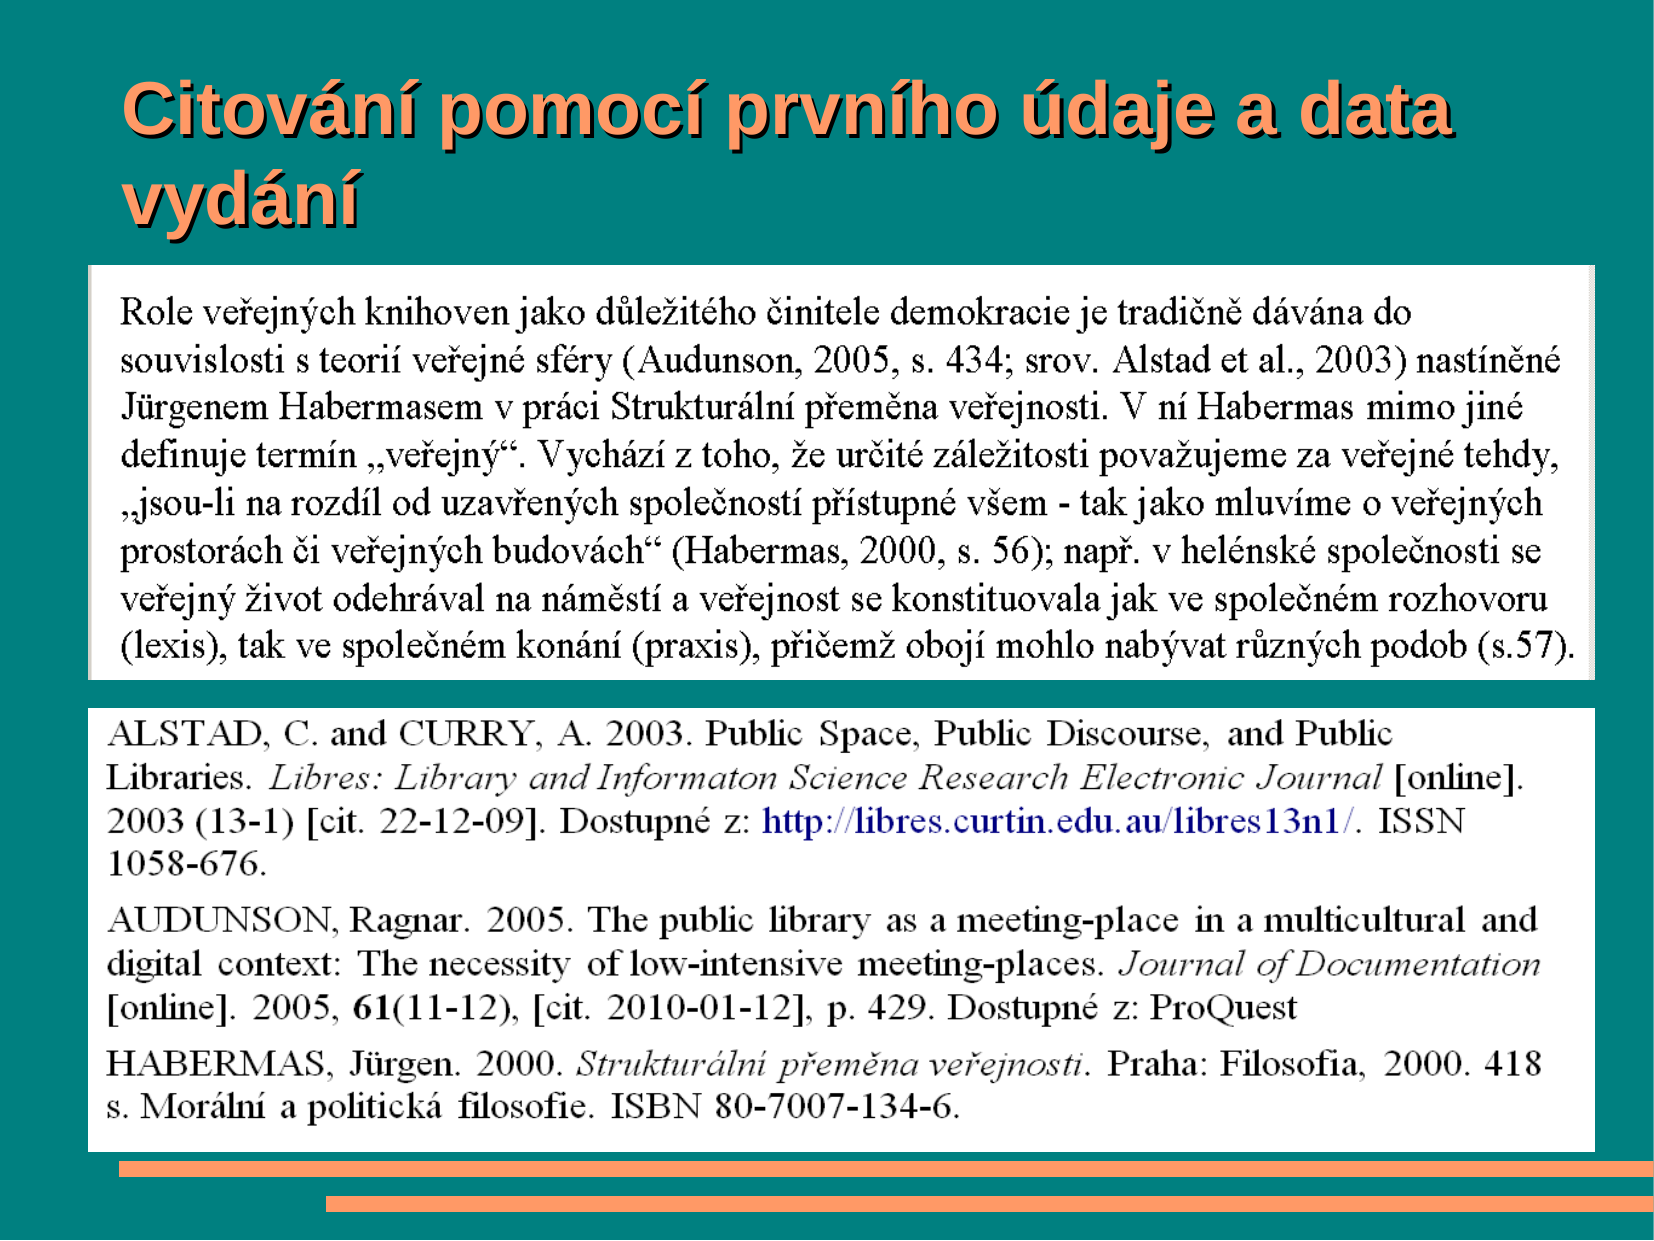

# Citování pomocí prvního údaje a data vydání